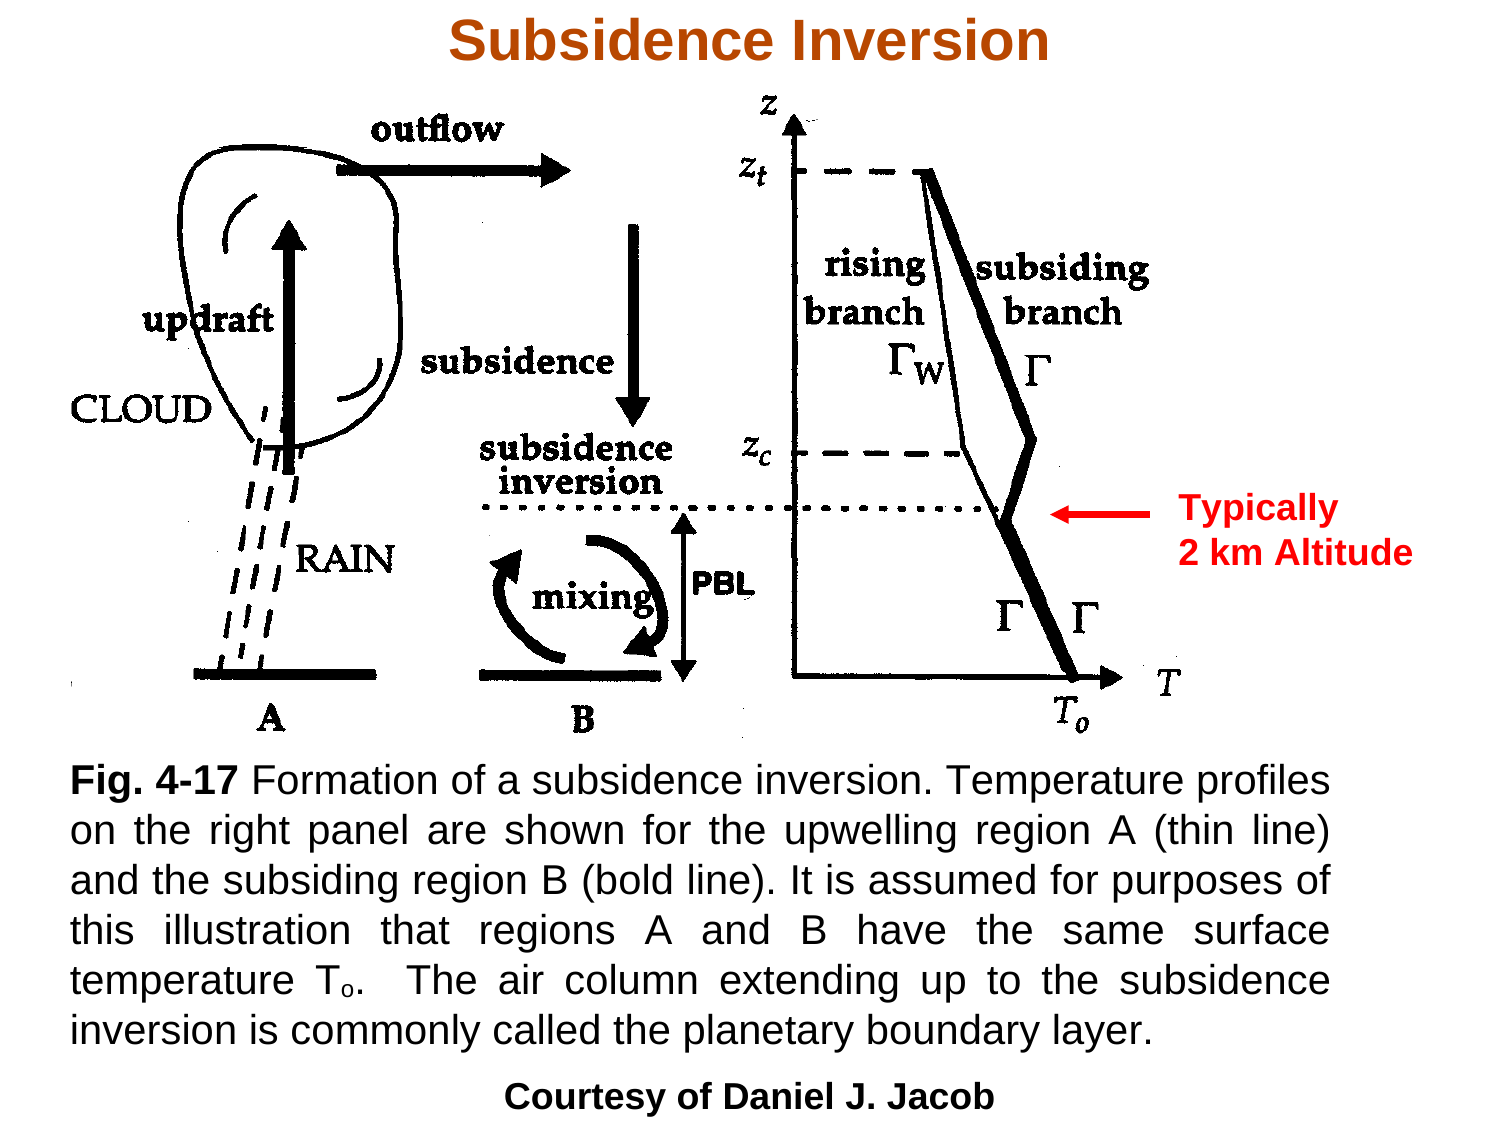

Subsidence Inversion
# SUBSIDENCE INVERSION
Typically
2 km Altitude
Fig. 4-17 Formation of a subsidence inversion. Temperature profiles on the right panel are shown for the upwelling region A (thin line) and the subsiding region B (bold line). It is assumed for purposes of this illustration that regions A and B have the same surface temperature To. The air column extending up to the subsidence inversion is commonly called the planetary boundary layer.
Courtesy of Daniel J. Jacob